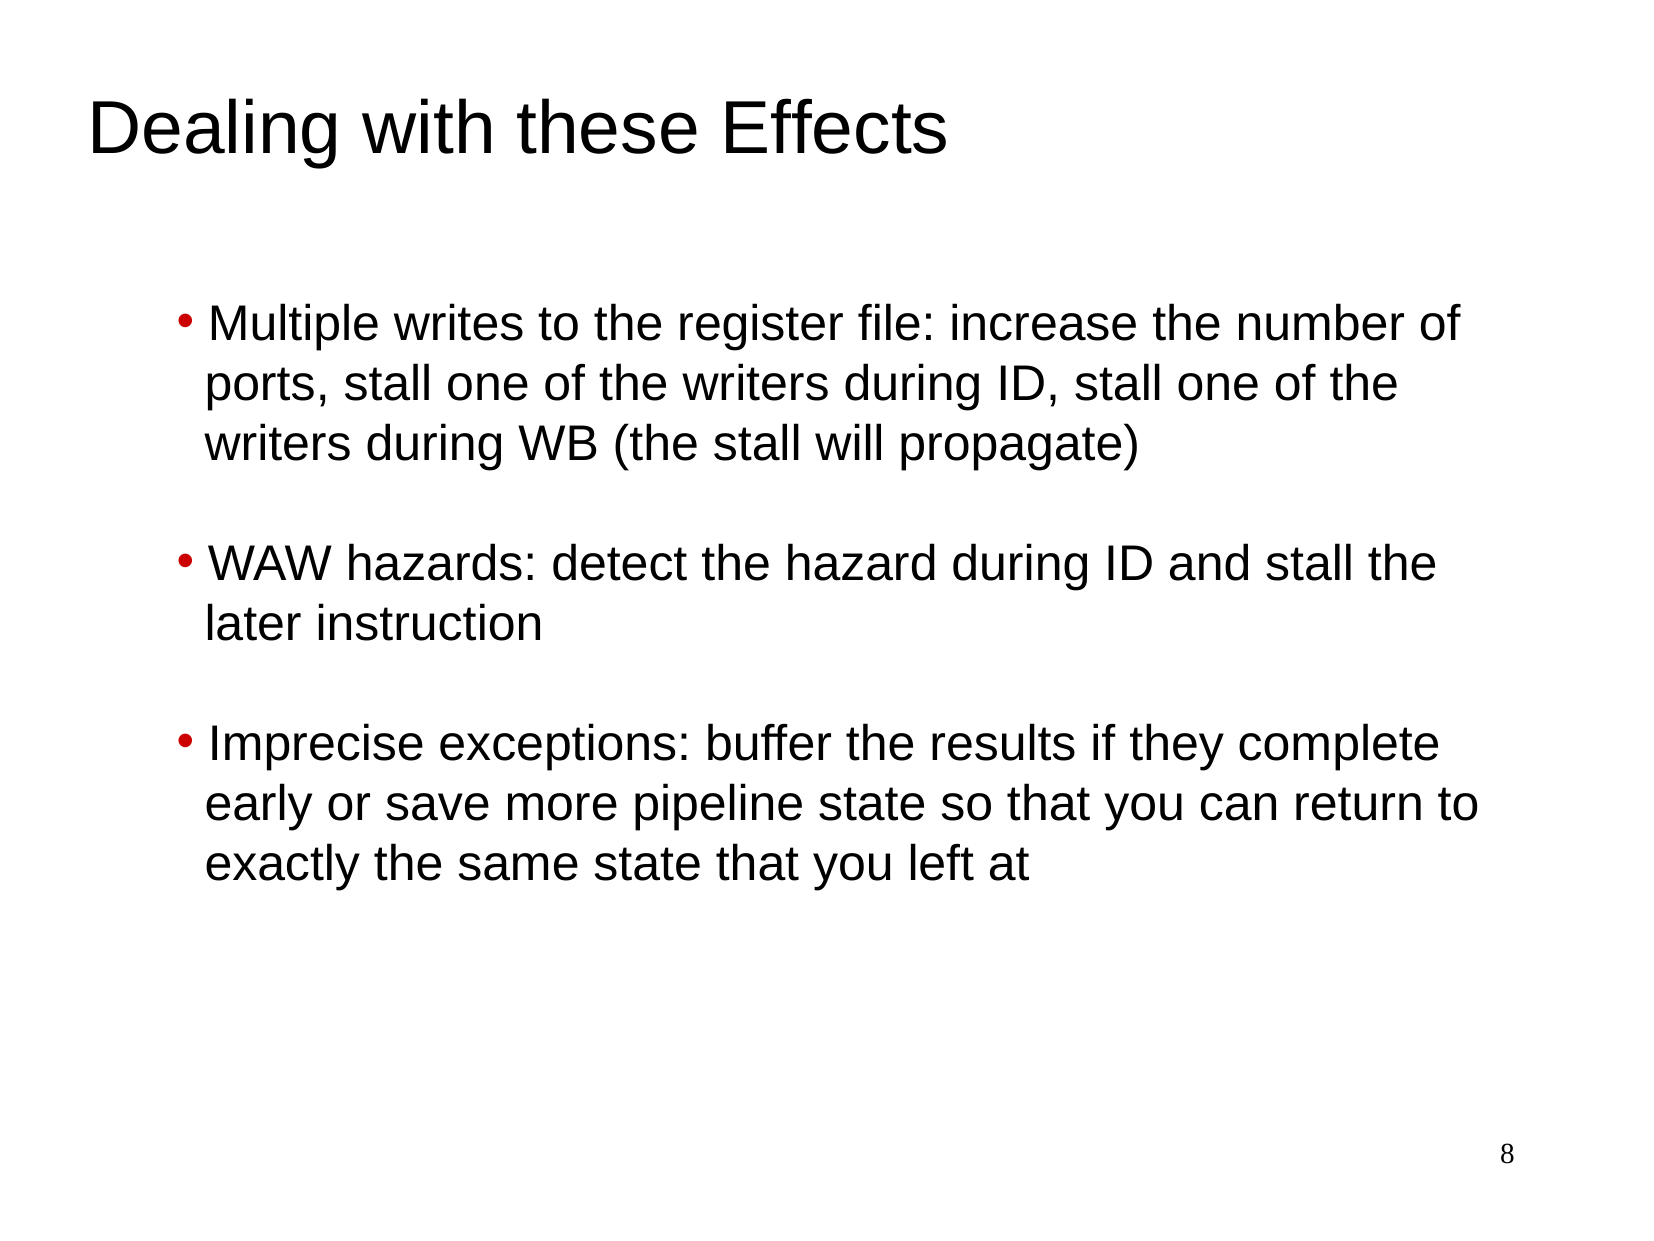

Dealing with these Effects
 Multiple writes to the register file: increase the number of
 ports, stall one of the writers during ID, stall one of the
 writers during WB (the stall will propagate)
 WAW hazards: detect the hazard during ID and stall the
 later instruction
 Imprecise exceptions: buffer the results if they complete
 early or save more pipeline state so that you can return to
 exactly the same state that you left at
7